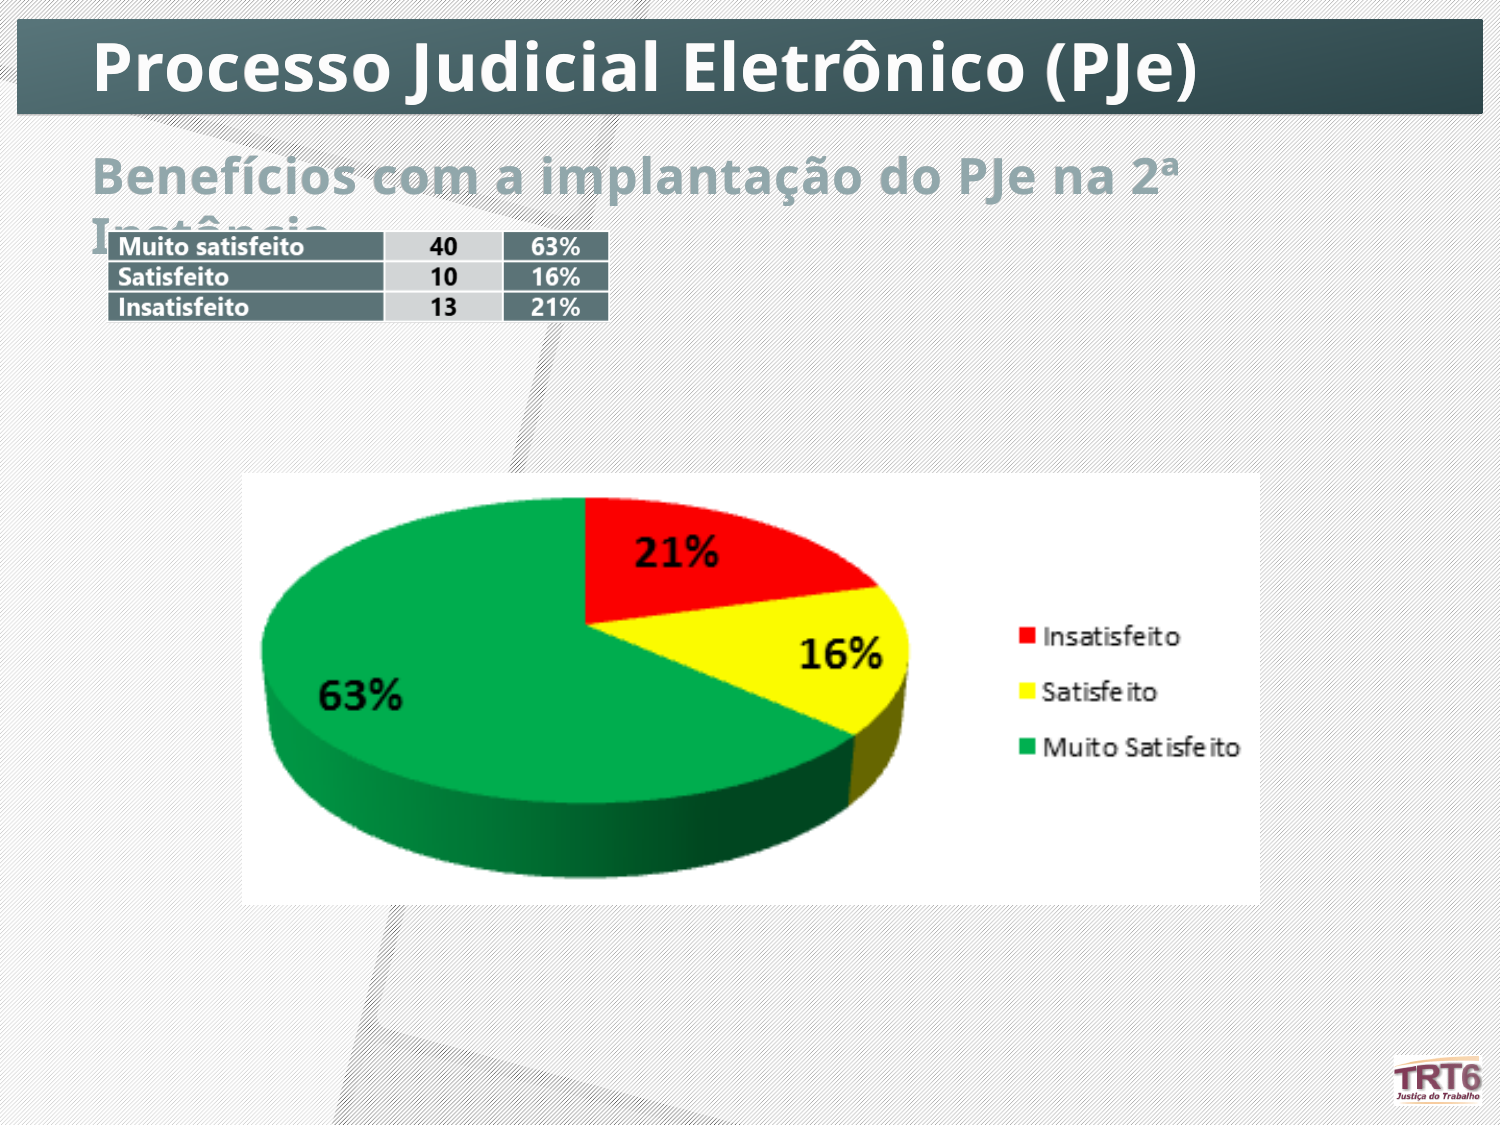

Processo Judicial Eletrônico (PJe)
Benefícios com a implantação do PJe na 2ª Instância